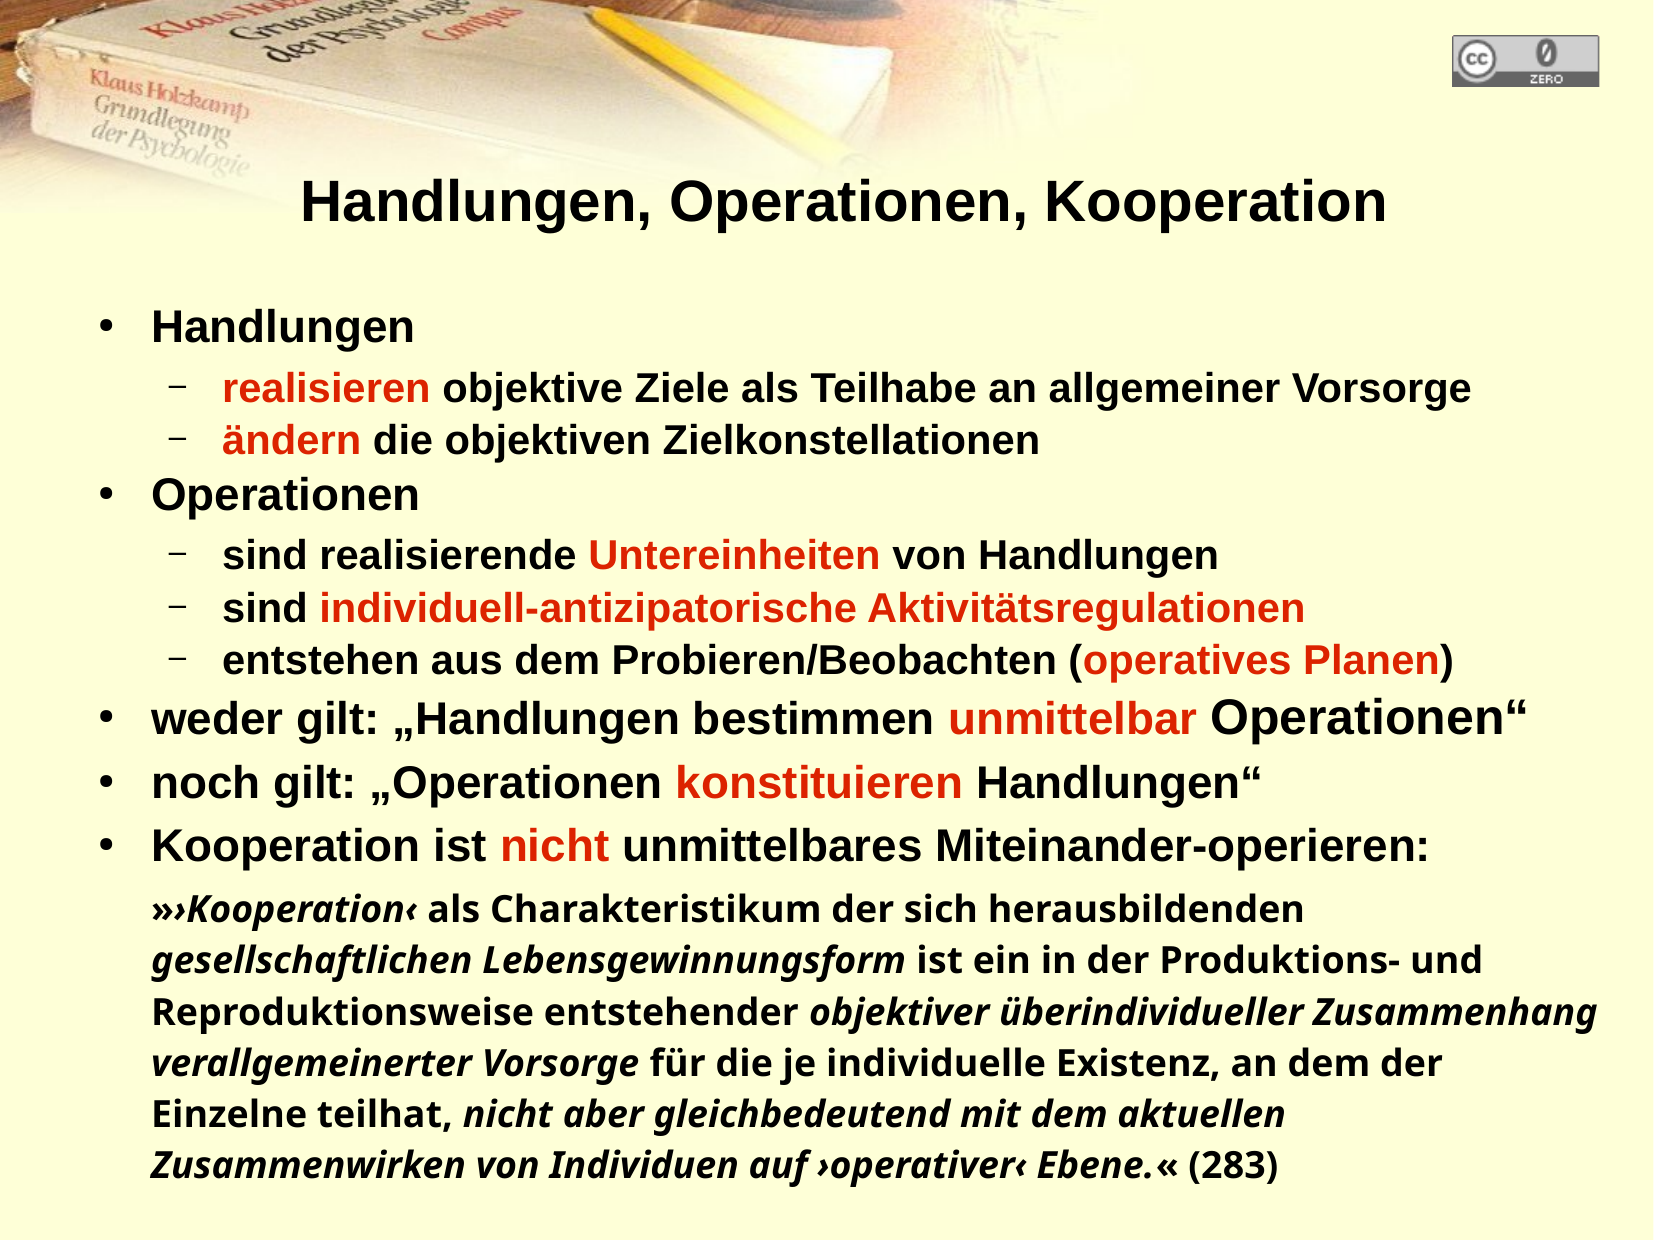

# Handlungen, Operationen, Kooperation
Handlungen
realisieren objektive Ziele als Teilhabe an allgemeiner Vorsorge
ändern die objektiven Zielkonstellationen
Operationen
sind realisierende Untereinheiten von Handlungen
sind individuell-antizipatorische Aktivitätsregulationen
entstehen aus dem Probieren/Beobachten (operatives Planen)
weder gilt: „Handlungen bestimmen unmittelbar Operationen“
noch gilt: „Operationen konstituieren Handlungen“
Kooperation ist nicht unmittelbares Miteinander-operieren:
»›Kooperation‹ als Charakteristikum der sich herausbildenden gesellschaftlichen Lebensgewinnungsform ist ein in der Produktions- und Reproduktionsweise entstehender objektiver überindividueller Zusammenhang verallgemeinerter Vorsorge für die je individuelle Existenz, an dem der Einzelne teilhat, nicht aber gleichbedeutend mit dem aktuellen Zusammenwirken von Individuen auf ›operativer‹ Ebene.« (283)